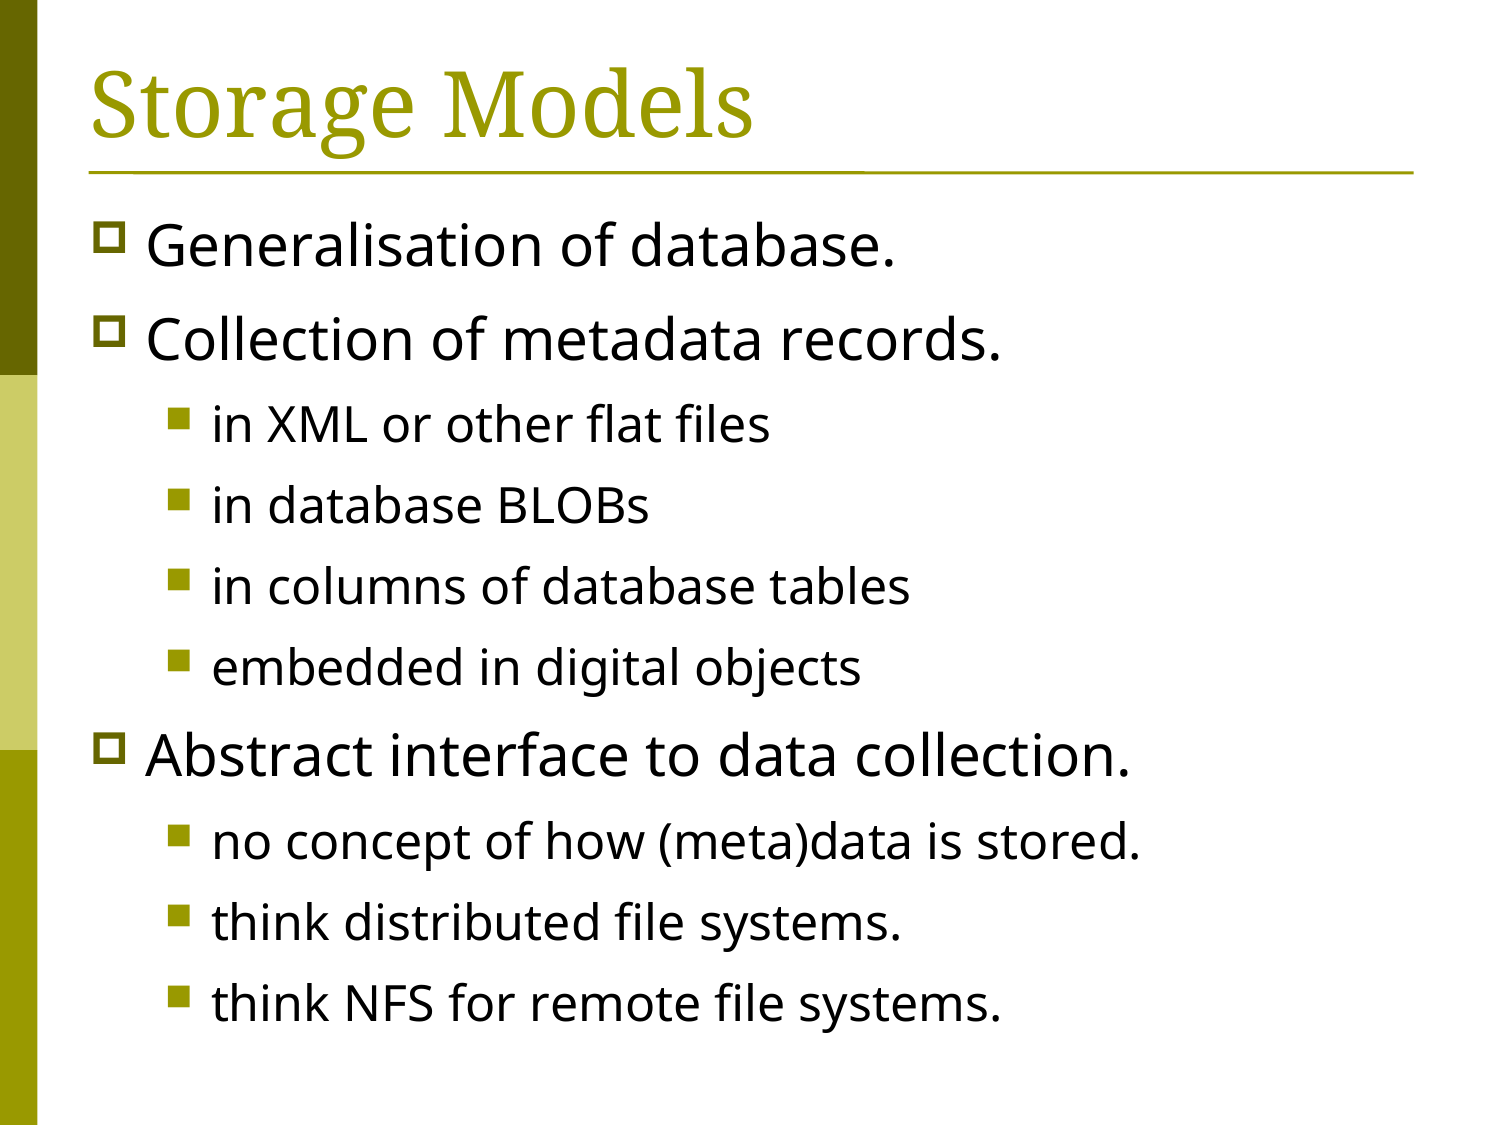

# Storage Models
Generalisation of database.
Collection of metadata records.
in XML or other flat files
in database BLOBs
in columns of database tables
embedded in digital objects
Abstract interface to data collection.
no concept of how (meta)data is stored.
think distributed file systems.
think NFS for remote file systems.